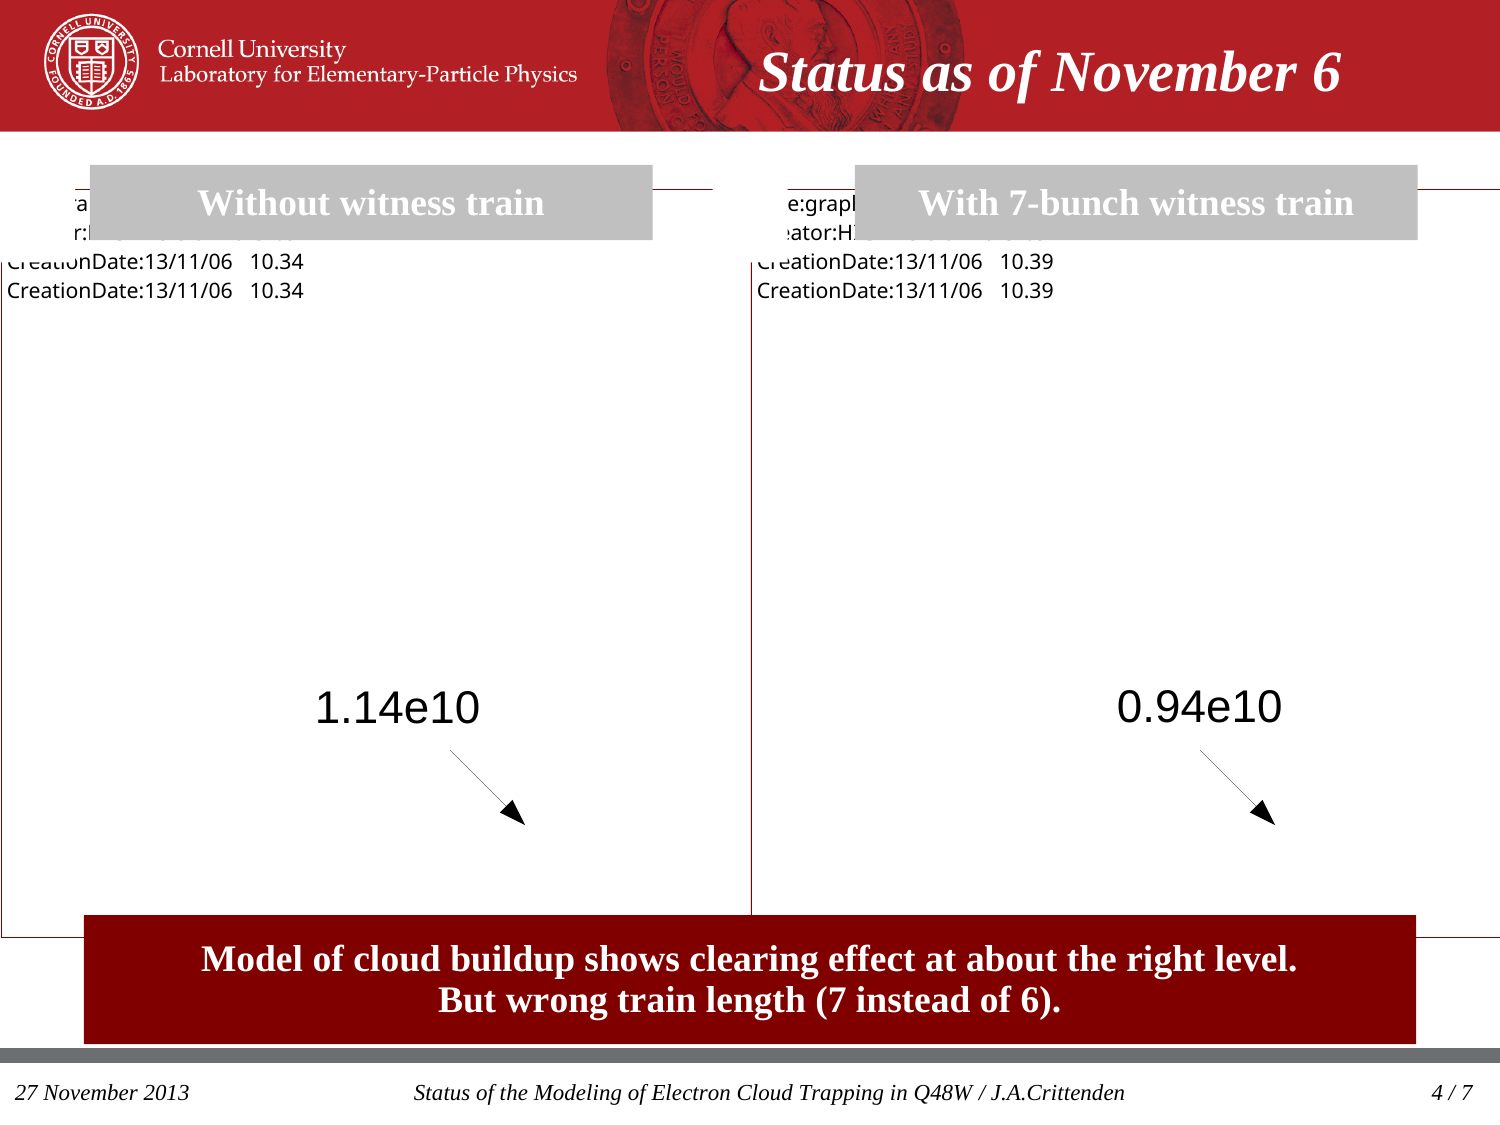

# Status as of November 6
Without witness train
With 7-bunch witness train
0.94e10
1.14e10
Model of cloud buildup shows clearing effect at about the right level.
But wrong train length (7 instead of 6).